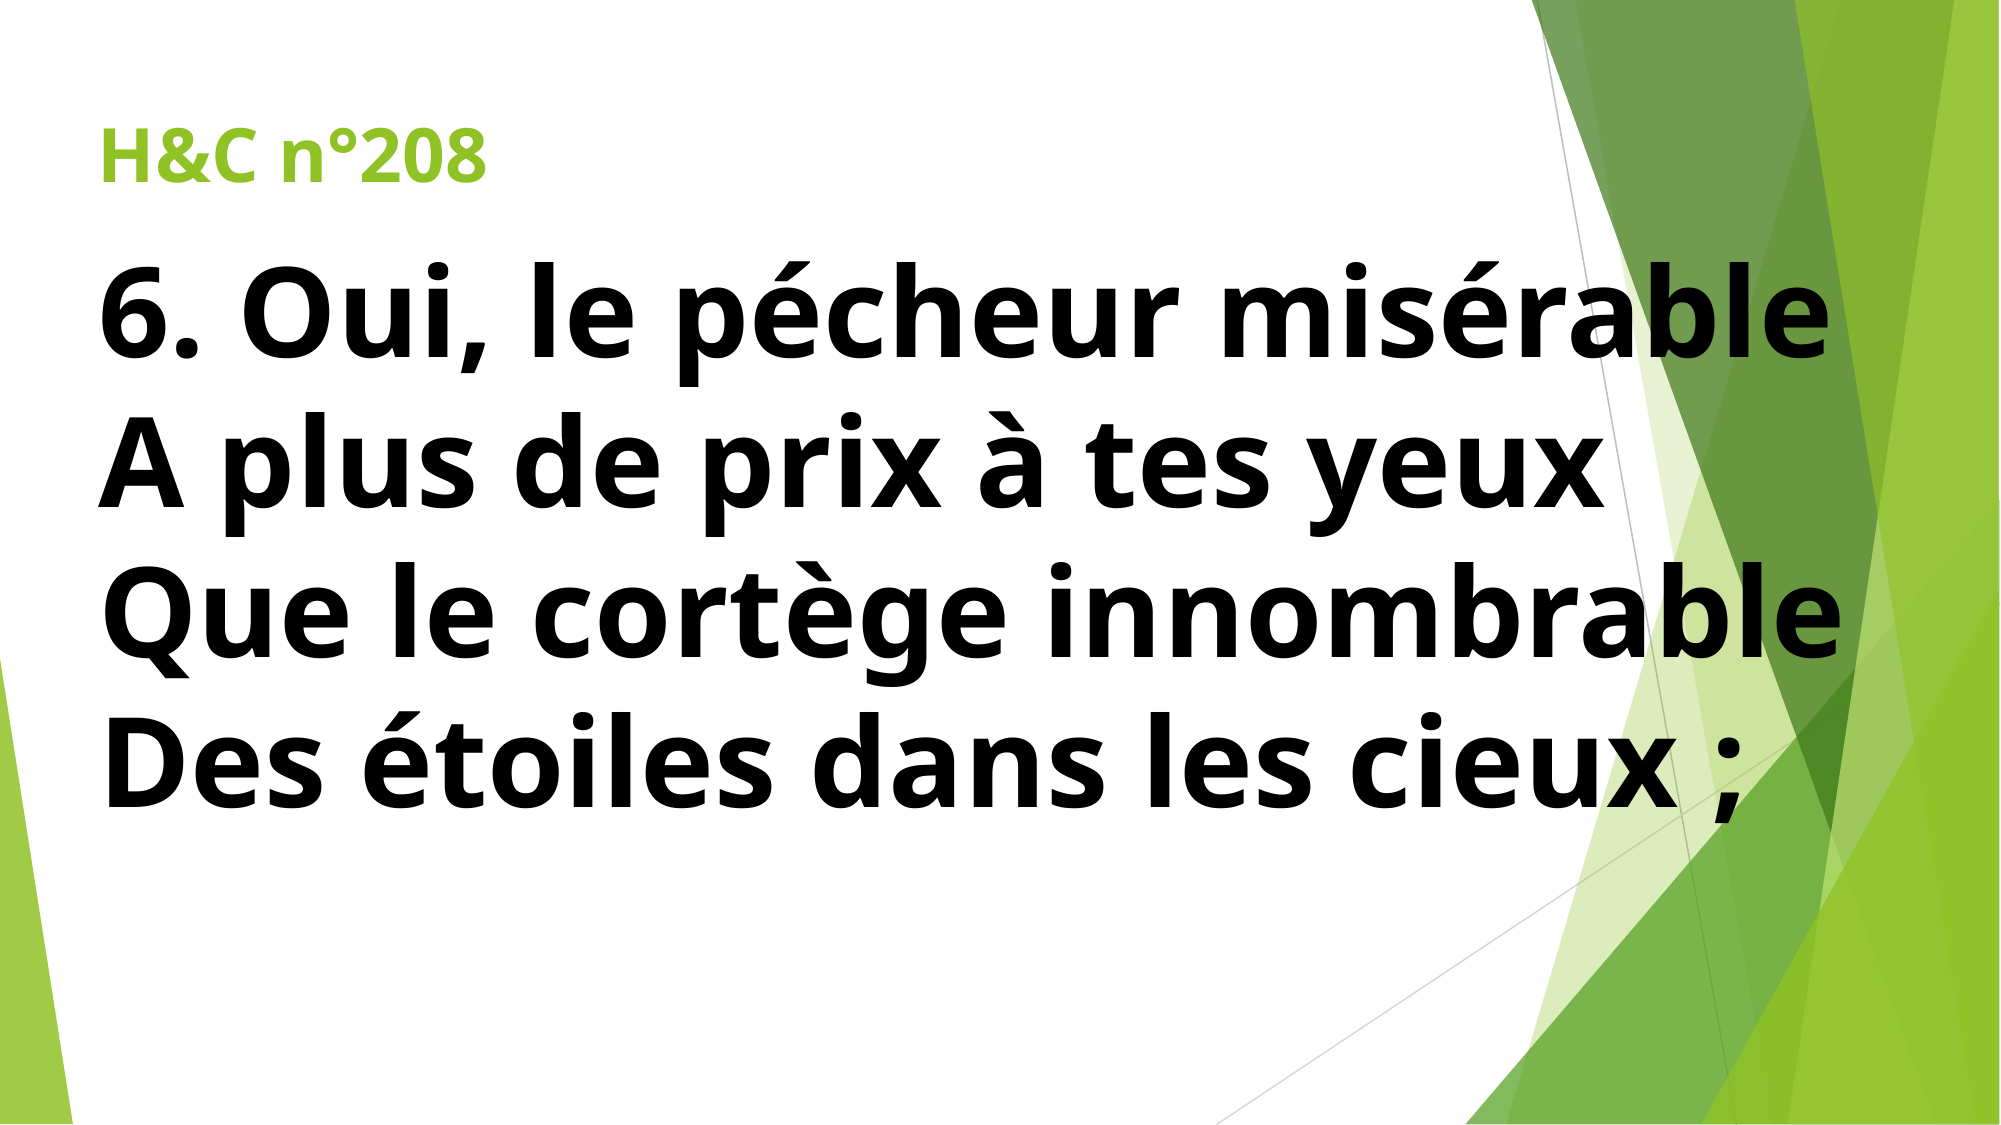

H&C n°208
6. Oui, le pécheur misérable
A plus de prix à tes yeux
Que le cortège innombrable
Des étoiles dans les cieux ;